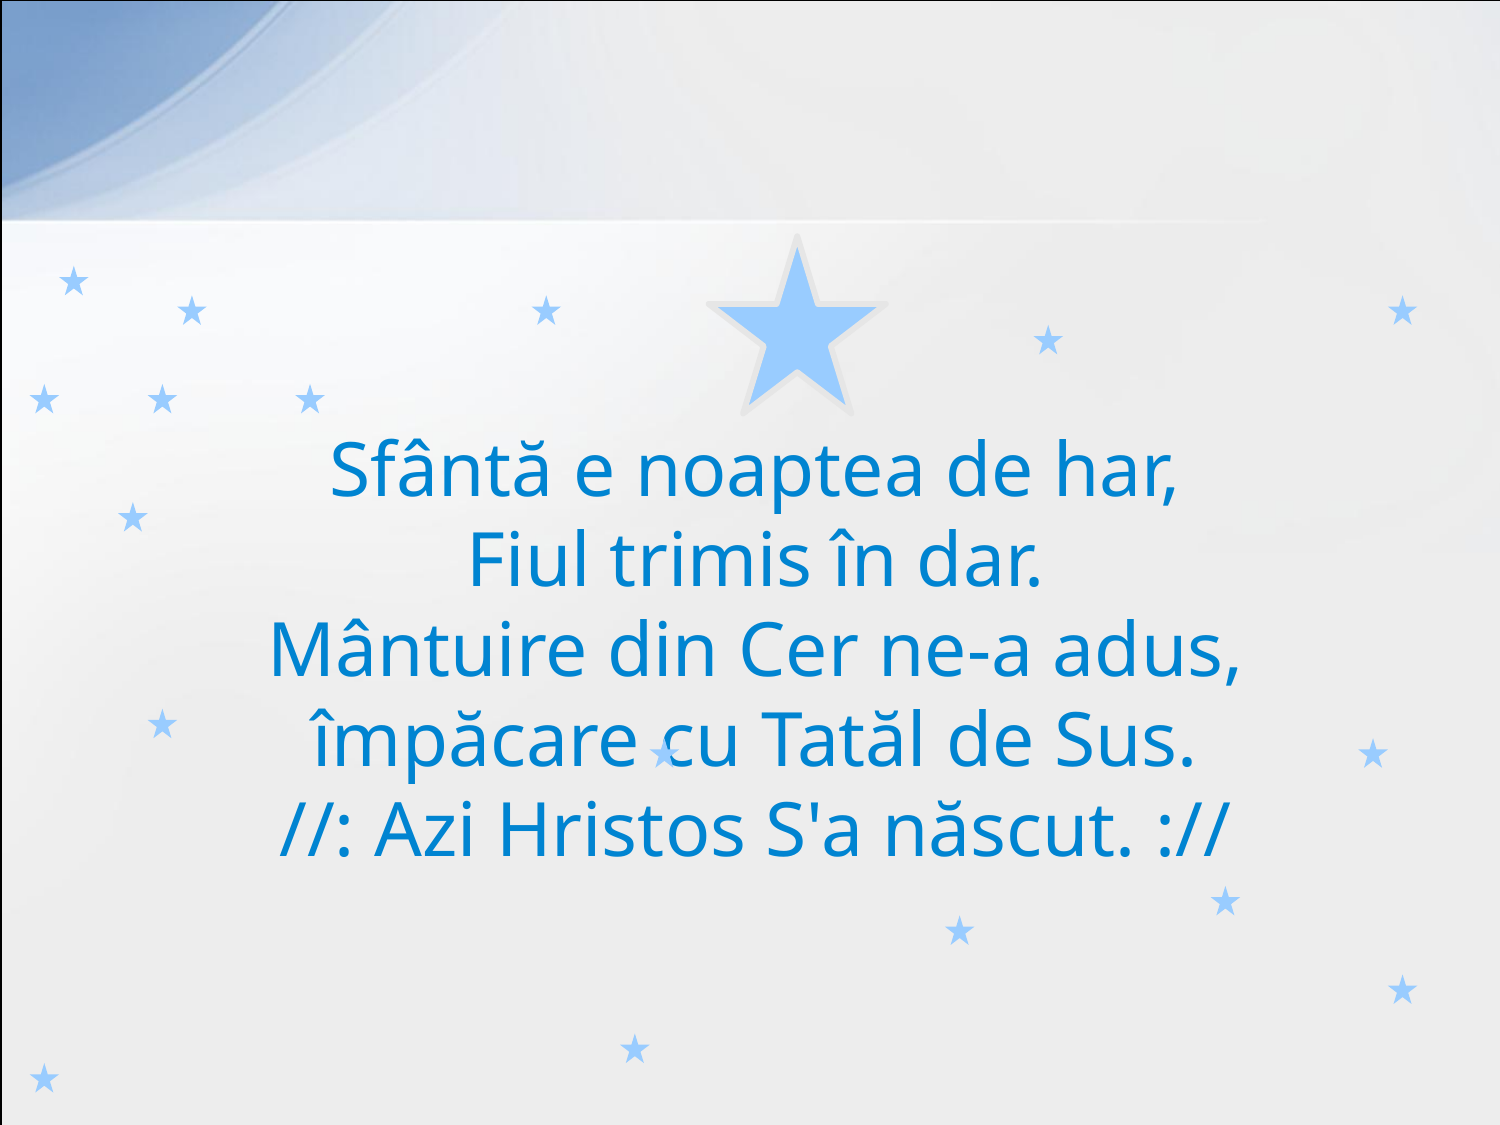

# Sfântă e noaptea de har,
Fiul trimis în dar.
Mântuire din Cer ne-a adus,
împăcare cu Tatăl de Sus.
//: Azi Hristos S'a născut. ://